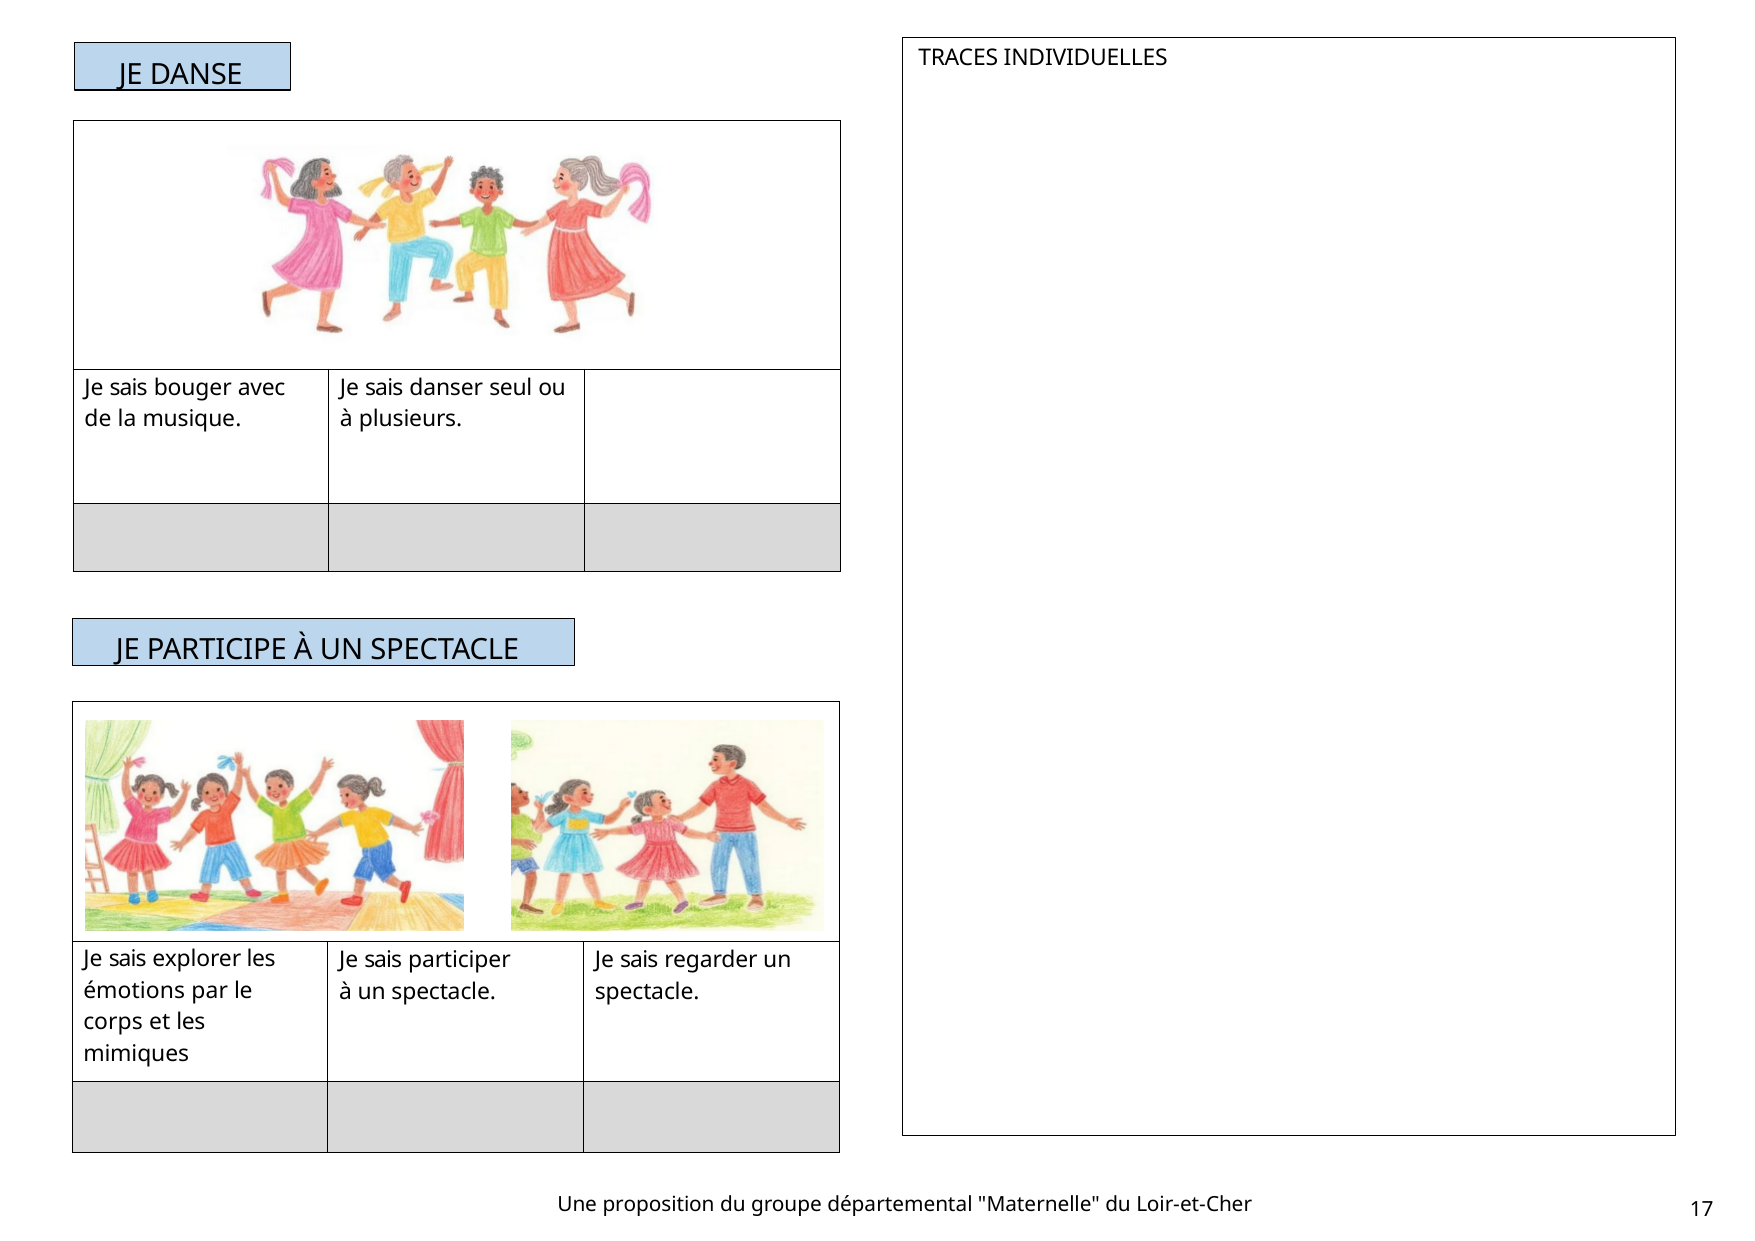

TRACES INDIVIDUELLES
JE DANSE
| | | |
| --- | --- | --- |
| Je sais bouger avec de la musique. | Je sais danser seul ou à plusieurs. | |
| | | |
JE PARTICIPE À UN SPECTACLE
| | | |
| --- | --- | --- |
| Je sais explorer les émotions par le corps et les mimiques | Je sais participer à un spectacle. | Je sais regarder un spectacle. |
| | | |
Une proposition du groupe départemental "Maternelle" du Loir-et-Cher
17